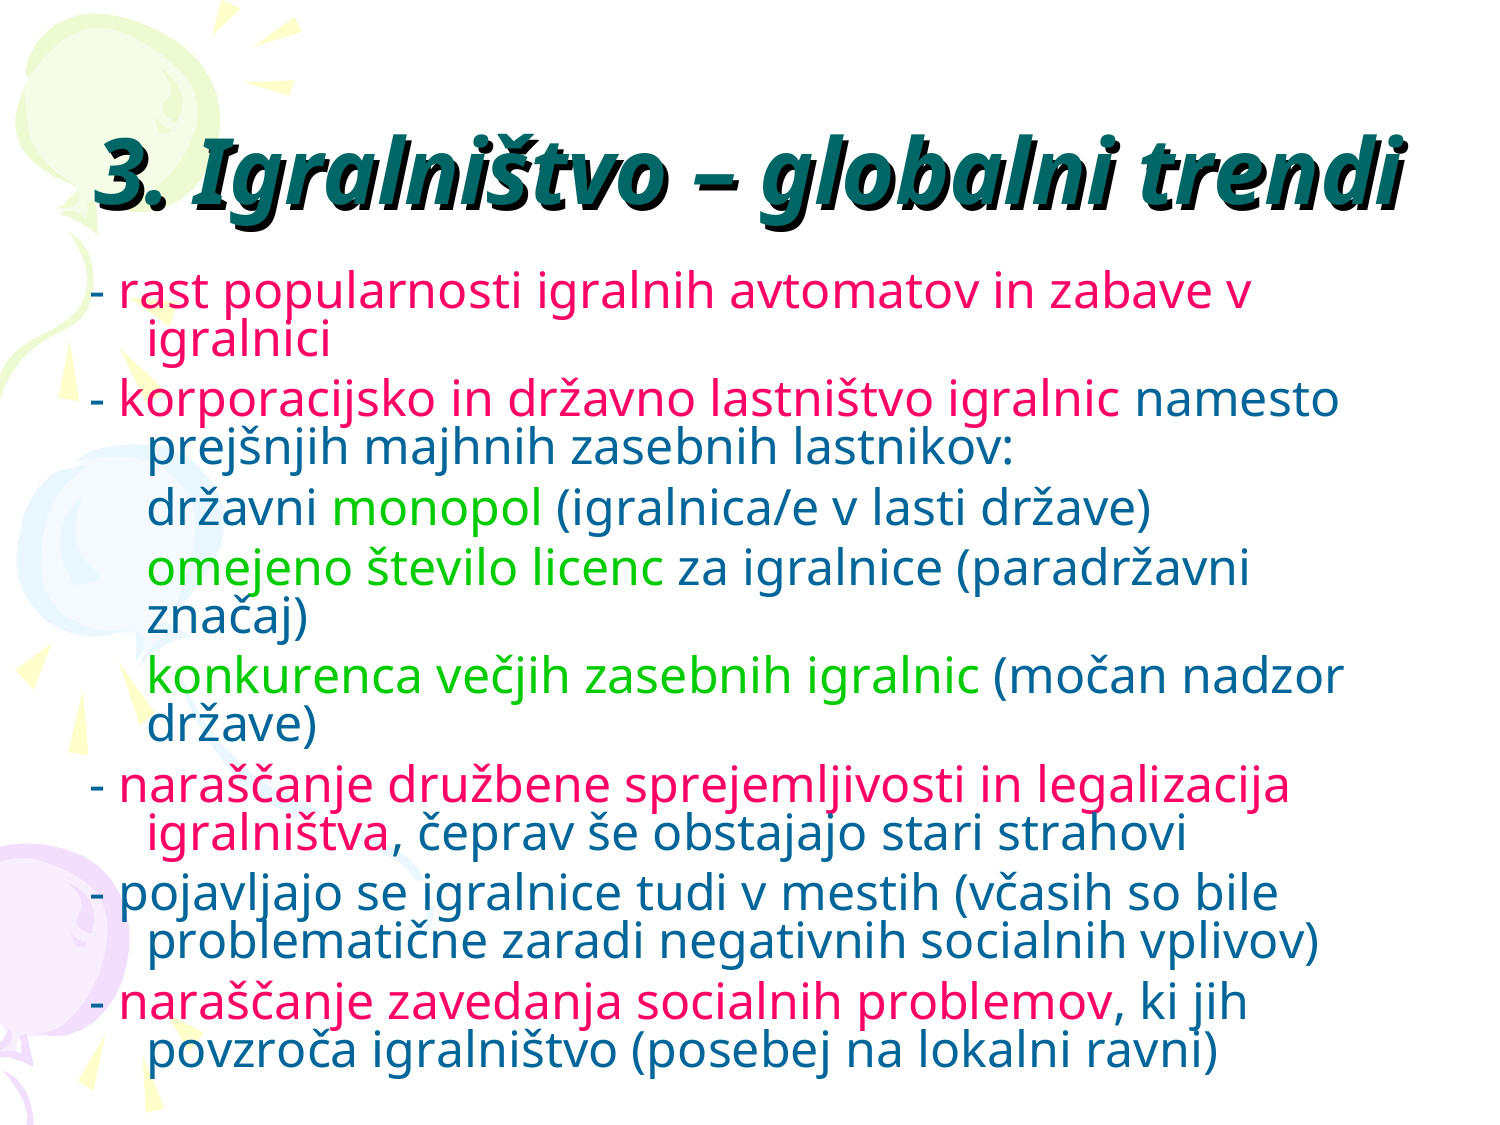

# 3. Igralništvo – globalni trendi
- rast popularnosti igralnih avtomatov in zabave v igralnici
- korporacijsko in državno lastništvo igralnic namesto prejšnjih majhnih zasebnih lastnikov:
	državni monopol (igralnica/e v lasti države)
	omejeno število licenc za igralnice (paradržavni značaj)
	konkurenca večjih zasebnih igralnic (močan nadzor države)
- naraščanje družbene sprejemljivosti in legalizacija igralništva, čeprav še obstajajo stari strahovi
- pojavljajo se igralnice tudi v mestih (včasih so bile problematične zaradi negativnih socialnih vplivov)
- naraščanje zavedanja socialnih problemov, ki jih povzroča igralništvo (posebej na lokalni ravni)